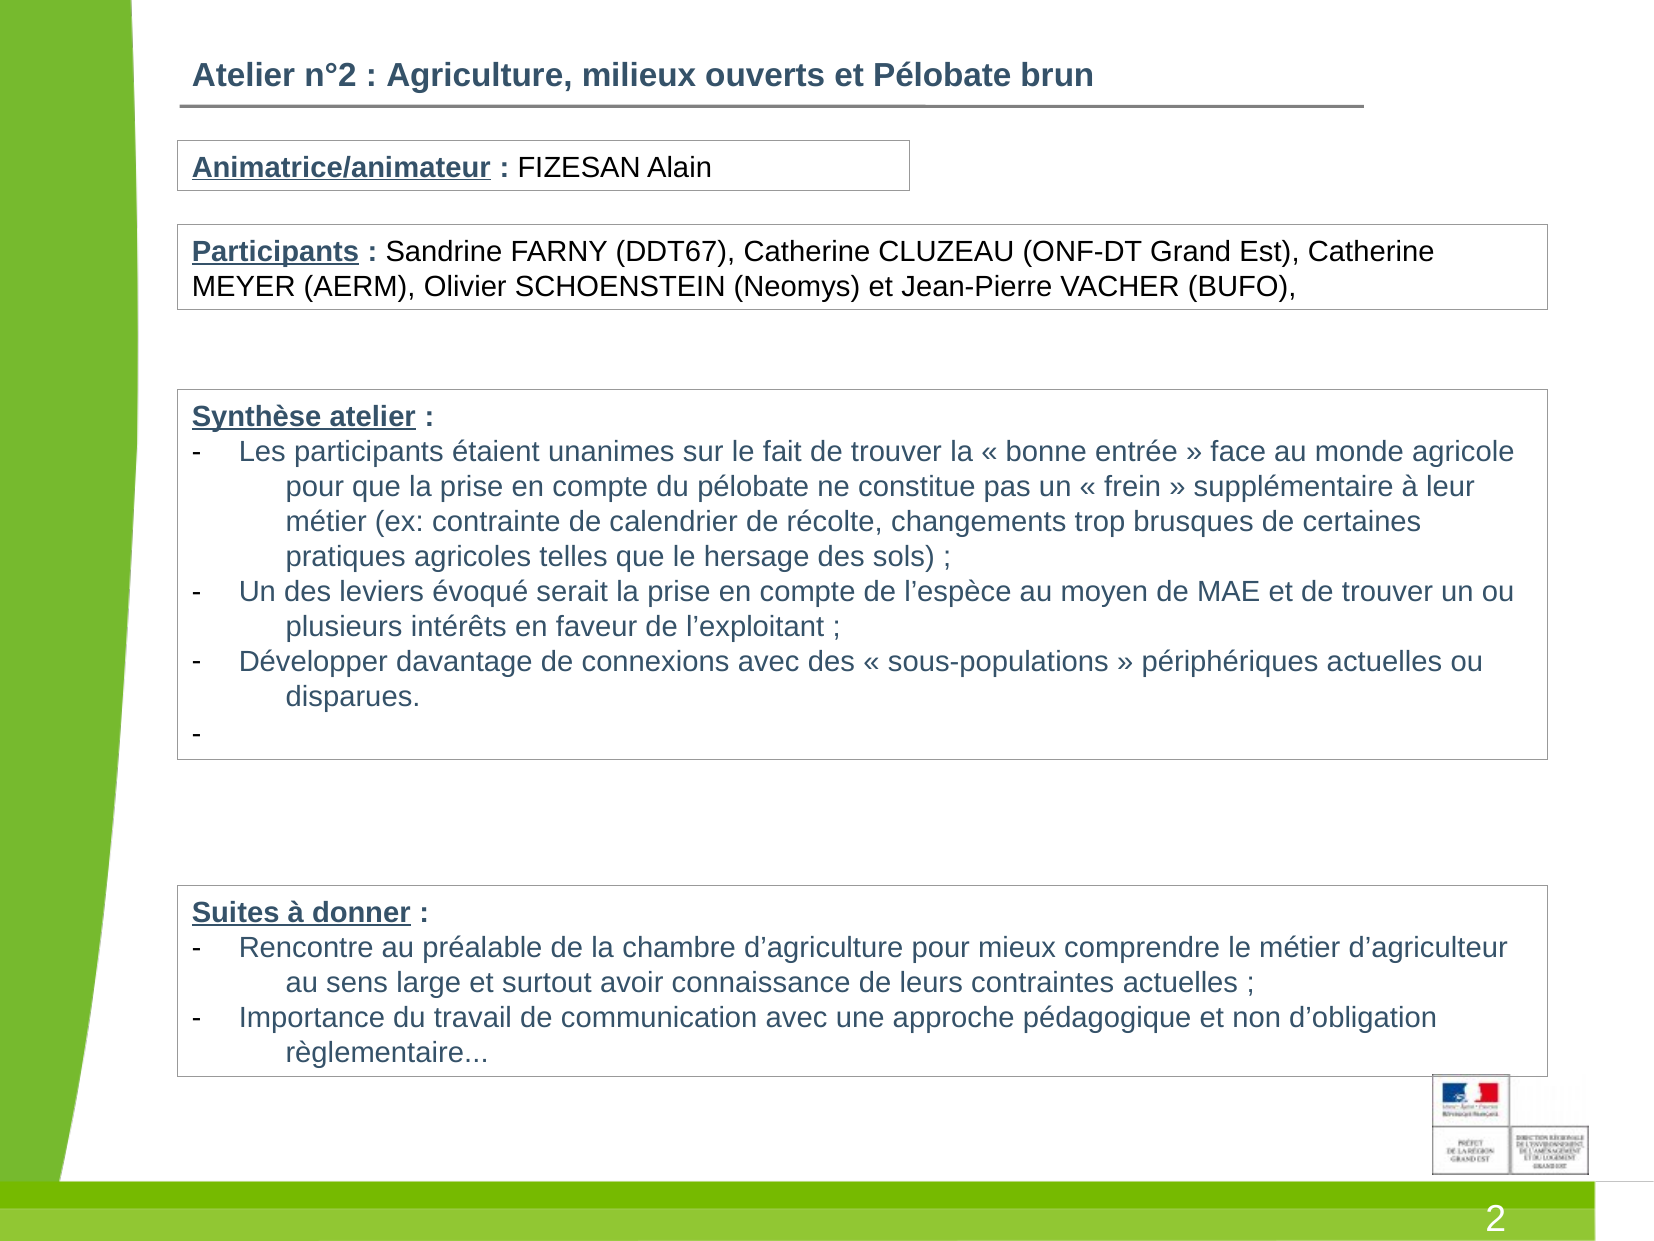

Atelier n°2 : Agriculture, milieux ouverts et Pélobate brun
Animatrice/animateur : FIZESAN Alain
Participants : Sandrine FARNY (DDT67), Catherine CLUZEAU (ONF-DT Grand Est), Catherine MEYER (AERM), Olivier SCHOENSTEIN (Neomys) et Jean-Pierre VACHER (BUFO),
Synthèse atelier :
Les participants étaient unanimes sur le fait de trouver la « bonne entrée » face au monde agricole pour que la prise en compte du pélobate ne constitue pas un « frein » supplémentaire à leur métier (ex: contrainte de calendrier de récolte, changements trop brusques de certaines pratiques agricoles telles que le hersage des sols) ;
Un des leviers évoqué serait la prise en compte de l’espèce au moyen de MAE et de trouver un ou plusieurs intérêts en faveur de l’exploitant ;
Développer davantage de connexions avec des « sous-populations » périphériques actuelles ou disparues.
Suites à donner :
Rencontre au préalable de la chambre d’agriculture pour mieux comprendre le métier d’agriculteur au sens large et surtout avoir connaissance de leurs contraintes actuelles ;
Importance du travail de communication avec une approche pédagogique et non d’obligation règlementaire...